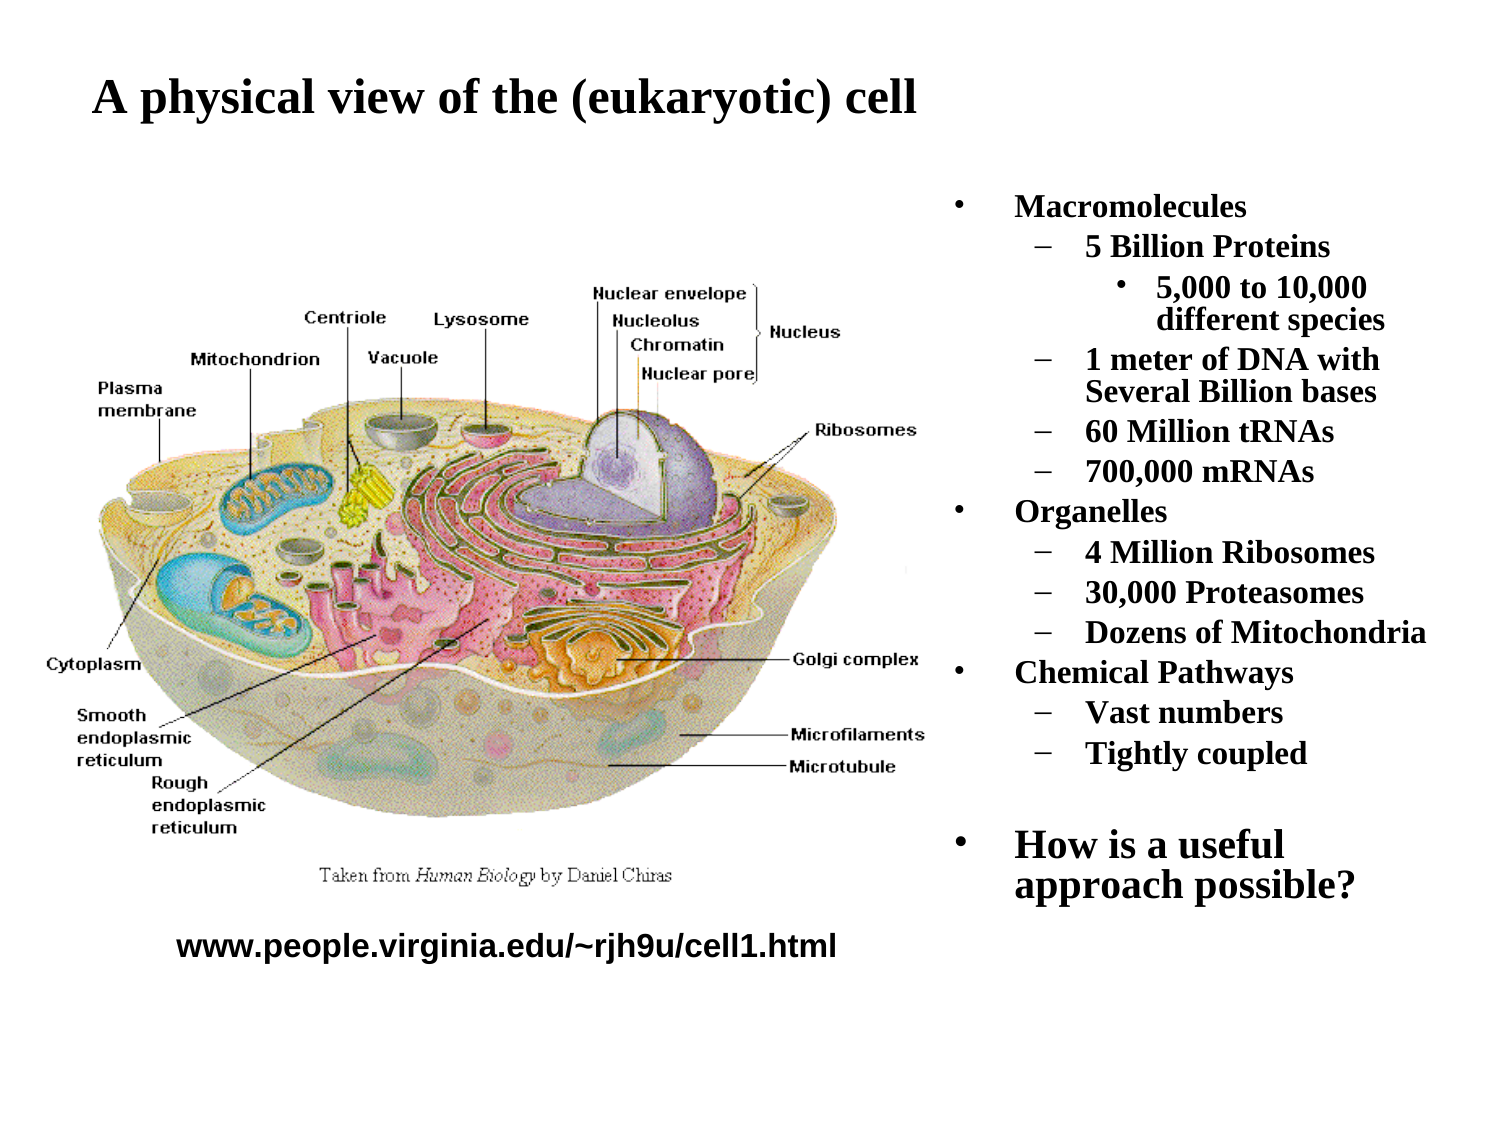

# A physical view of the (eukaryotic) cell
Macromolecules
5 Billion Proteins
5,000 to 10,000 different species
1 meter of DNA with Several Billion bases
60 Million tRNAs
700,000 mRNAs
Organelles
4 Million Ribosomes
30,000 Proteasomes
Dozens of Mitochondria
Chemical Pathways
Vast numbers
Tightly coupled
How is a useful approach possible?
www.people.virginia.edu/~rjh9u/cell1.html